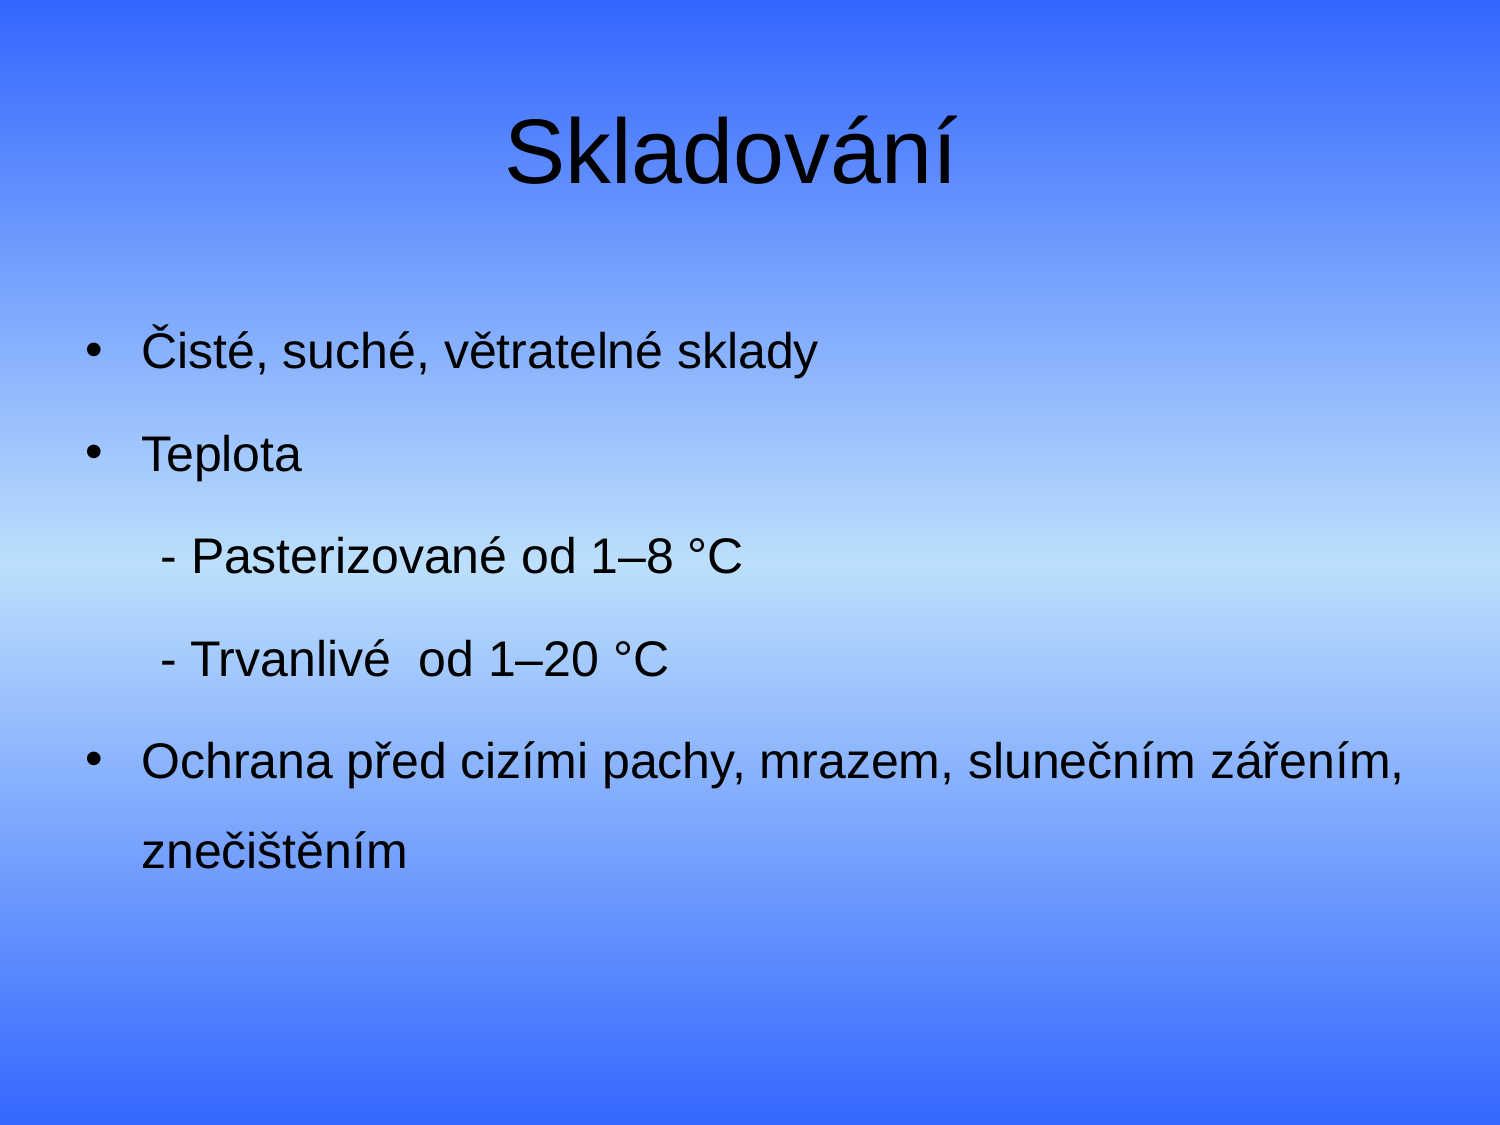

# Skladování
Čisté, suché, větratelné sklady
Teplota
- Pasterizované od 1–8 °C
- Trvanlivé od 1–20 °C
Ochrana před cizími pachy, mrazem, slunečním zářením, znečištěním